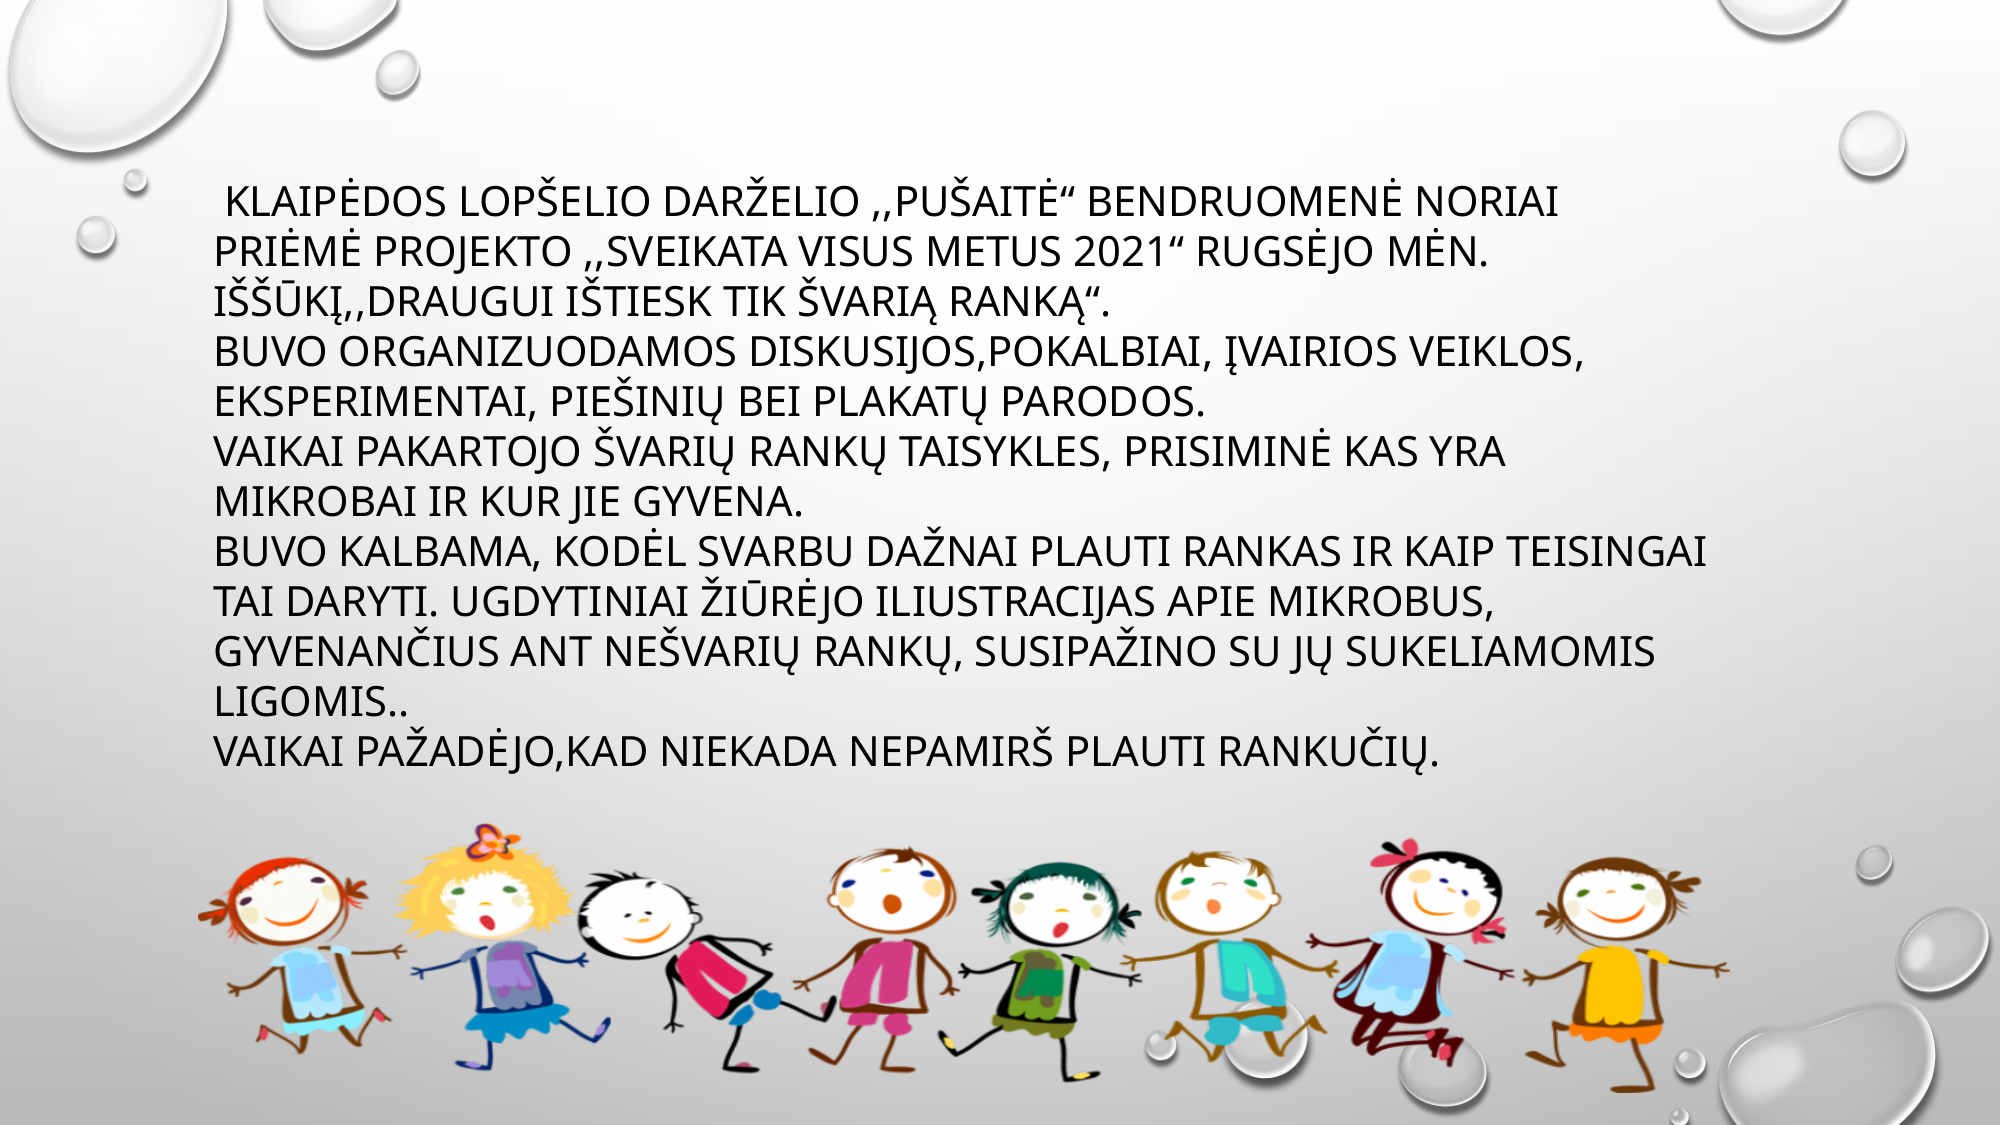

KLAIPĖDOS LOPŠELIO DARŽELIO ,,PUŠAITĖ“ BENDRUOMENĖ NORIAI PRIĖMĖ PROJEKTO ,,SVEIKATA VISUS METUS 2021“ RUGSĖJO MĖN. IŠŠŪKĮ,,DRAUGUI IŠTIESK TIK ŠVARIĄ RANKĄ“.
BUVO ORGANIZUODAMOS DISKUSIJOS,POKALBIAI, ĮVAIRIOS VEIKLOS, EKSPERIMENTAI, PIEŠINIŲ BEI PLAKATŲ PARODOS.
VAIKAI PAKARTOJO ŠVARIŲ RANKŲ TAISYKLES, PRISIMINĖ KAS YRA MIKROBAI IR KUR JIE GYVENA.
BUVO KALBAMA, KODĖL SVARBU DAŽNAI PLAUTI RANKAS IR KAIP TEISINGAI TAI DARYTI. UGDYTINIAI ŽIŪRĖJO ILIUSTRACIJAS APIE MIKROBUS, GYVENANČIUS ANT NEŠVARIŲ RANKŲ, SUSIPAŽINO SU JŲ SUKELIAMOMIS LIGOMIS..
VAIKAI PAŽADĖJO,KAD NIEKADA NEPAMIRŠ PLAUTI RANKUČIŲ.